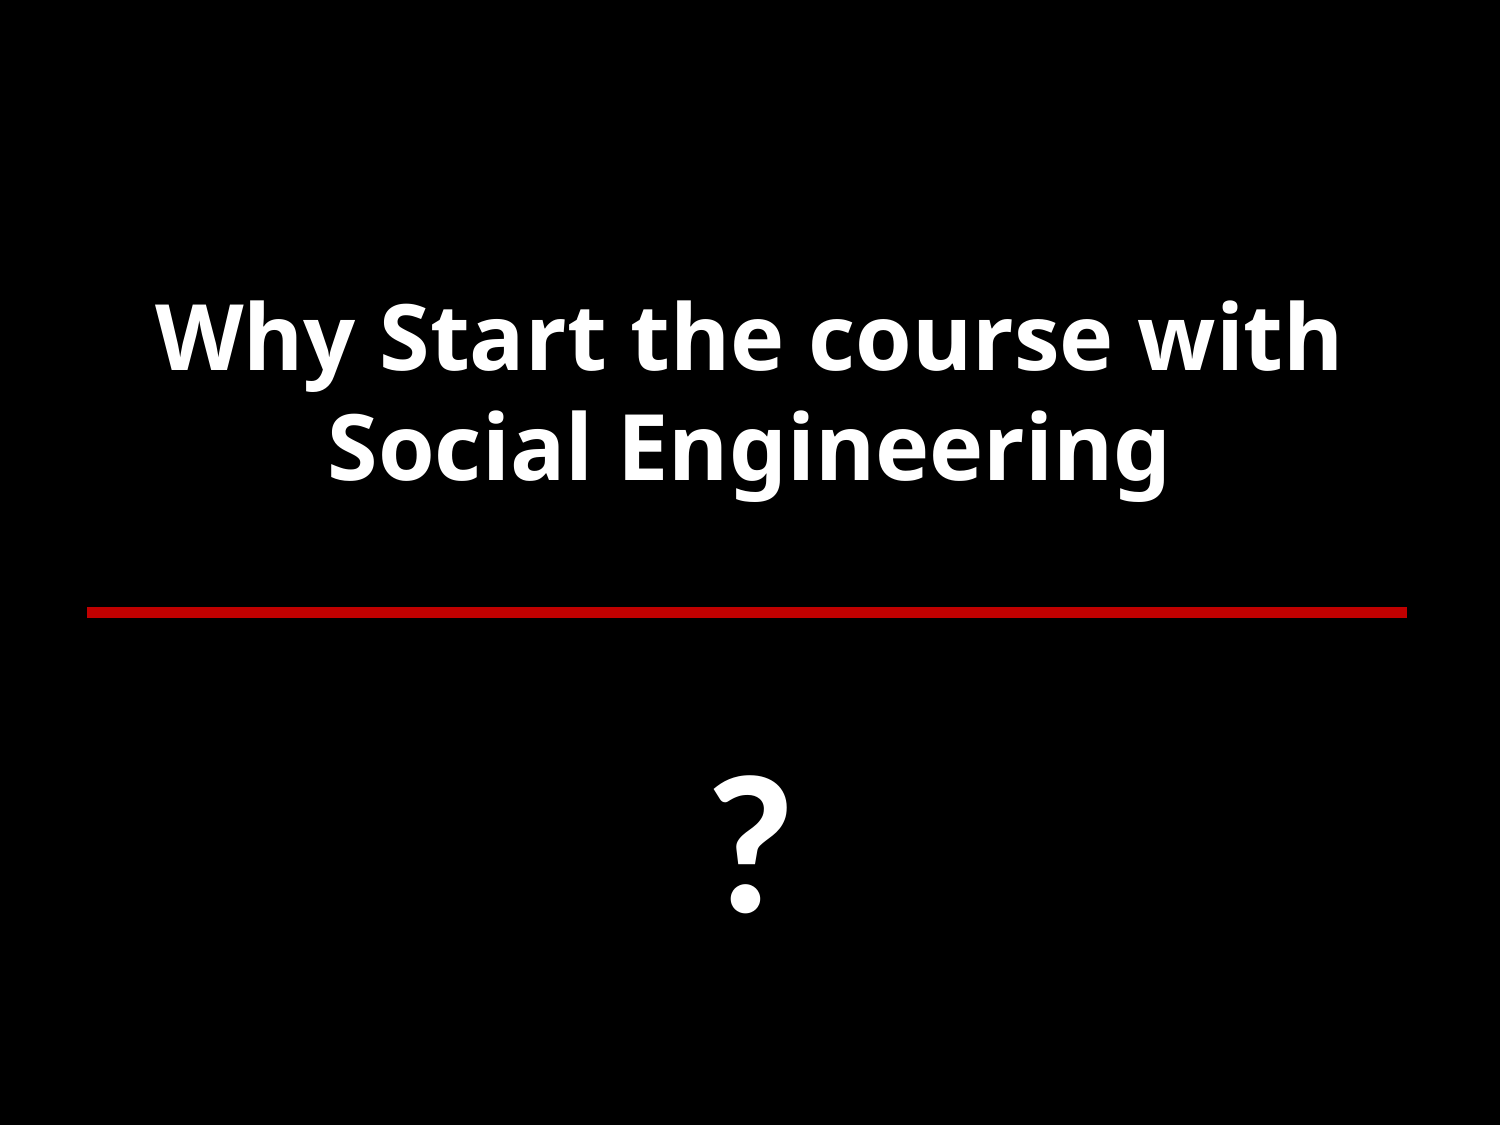

# Why Start the course with Social Engineering
?